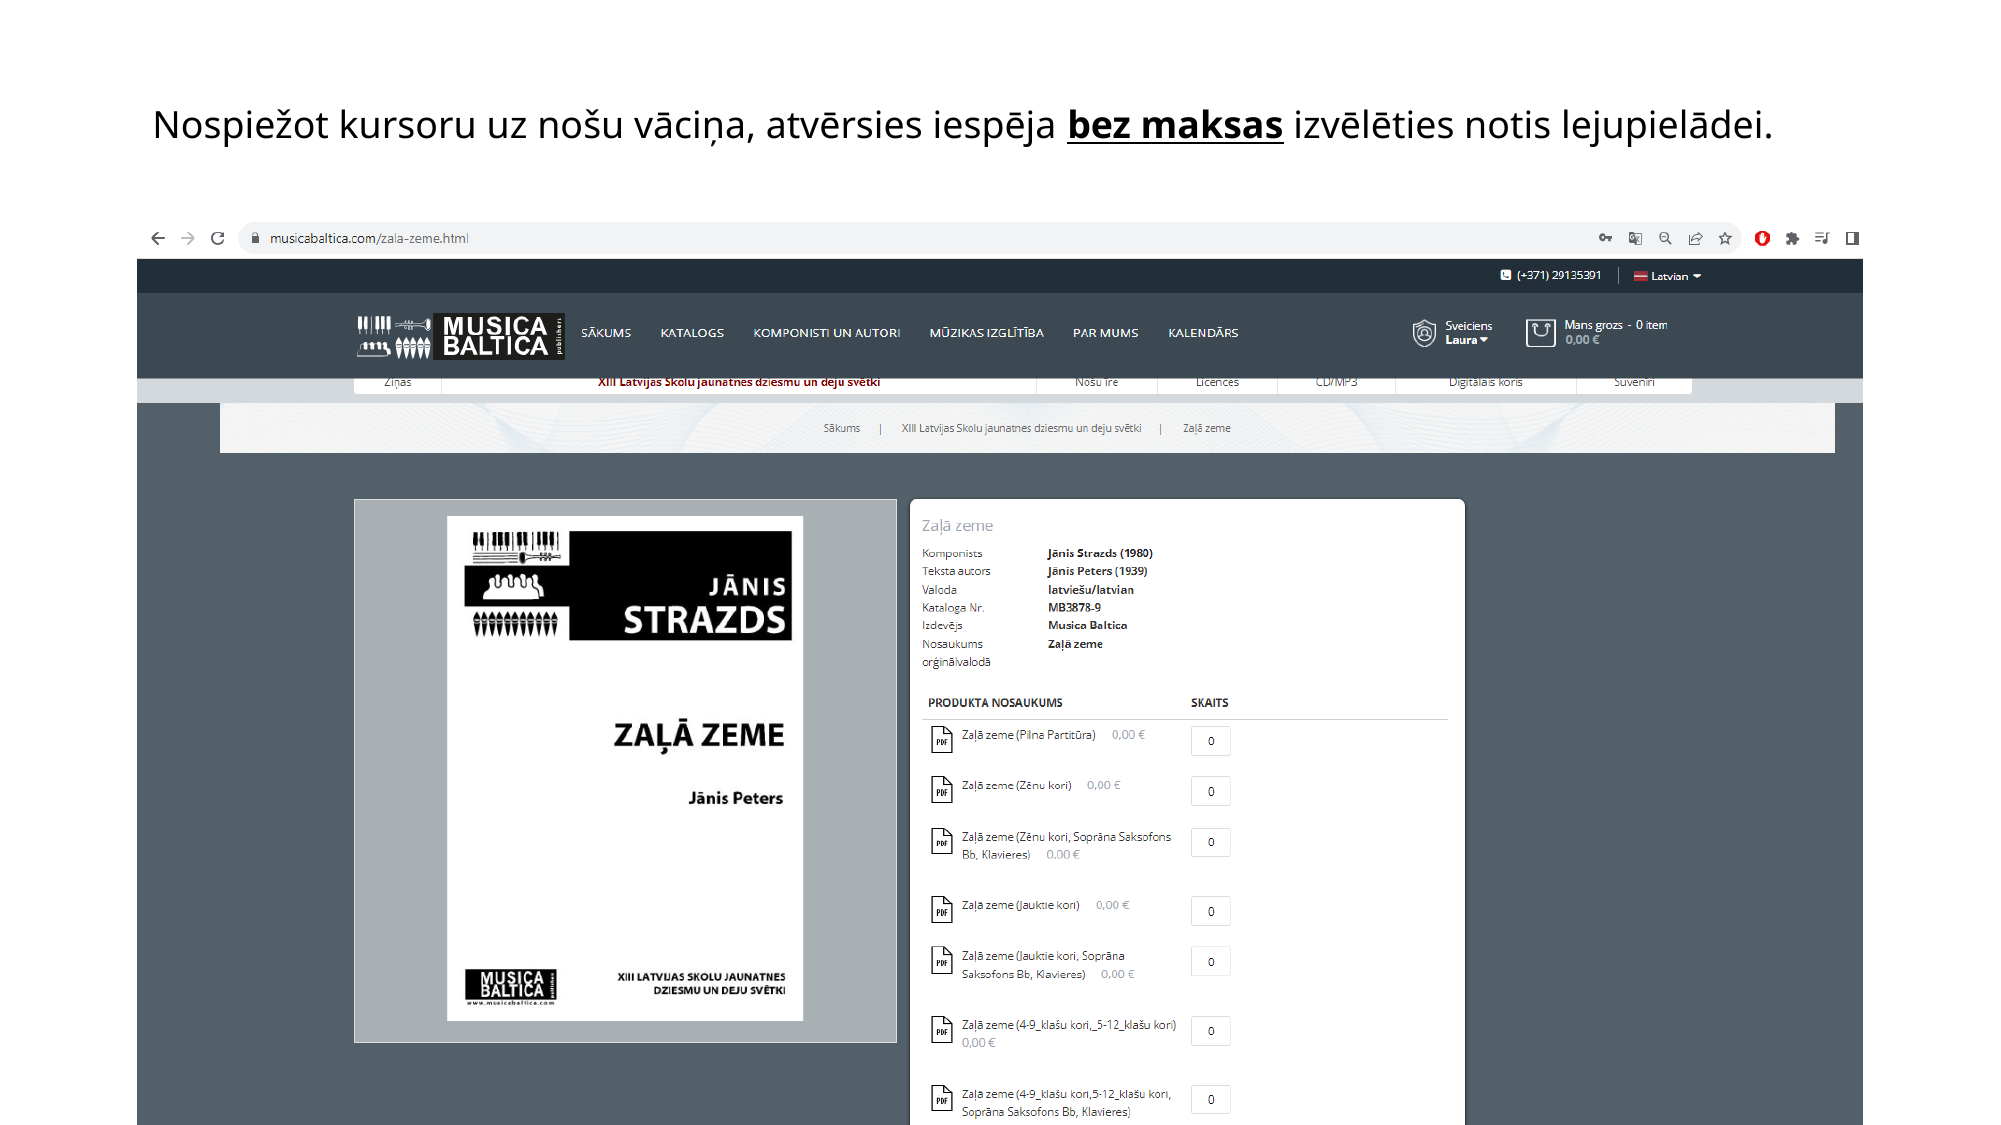

# Nospiežot kursoru uz nošu vāciņa, atvērsies iespēja bez maksas izvēlēties notis lejupielādei.